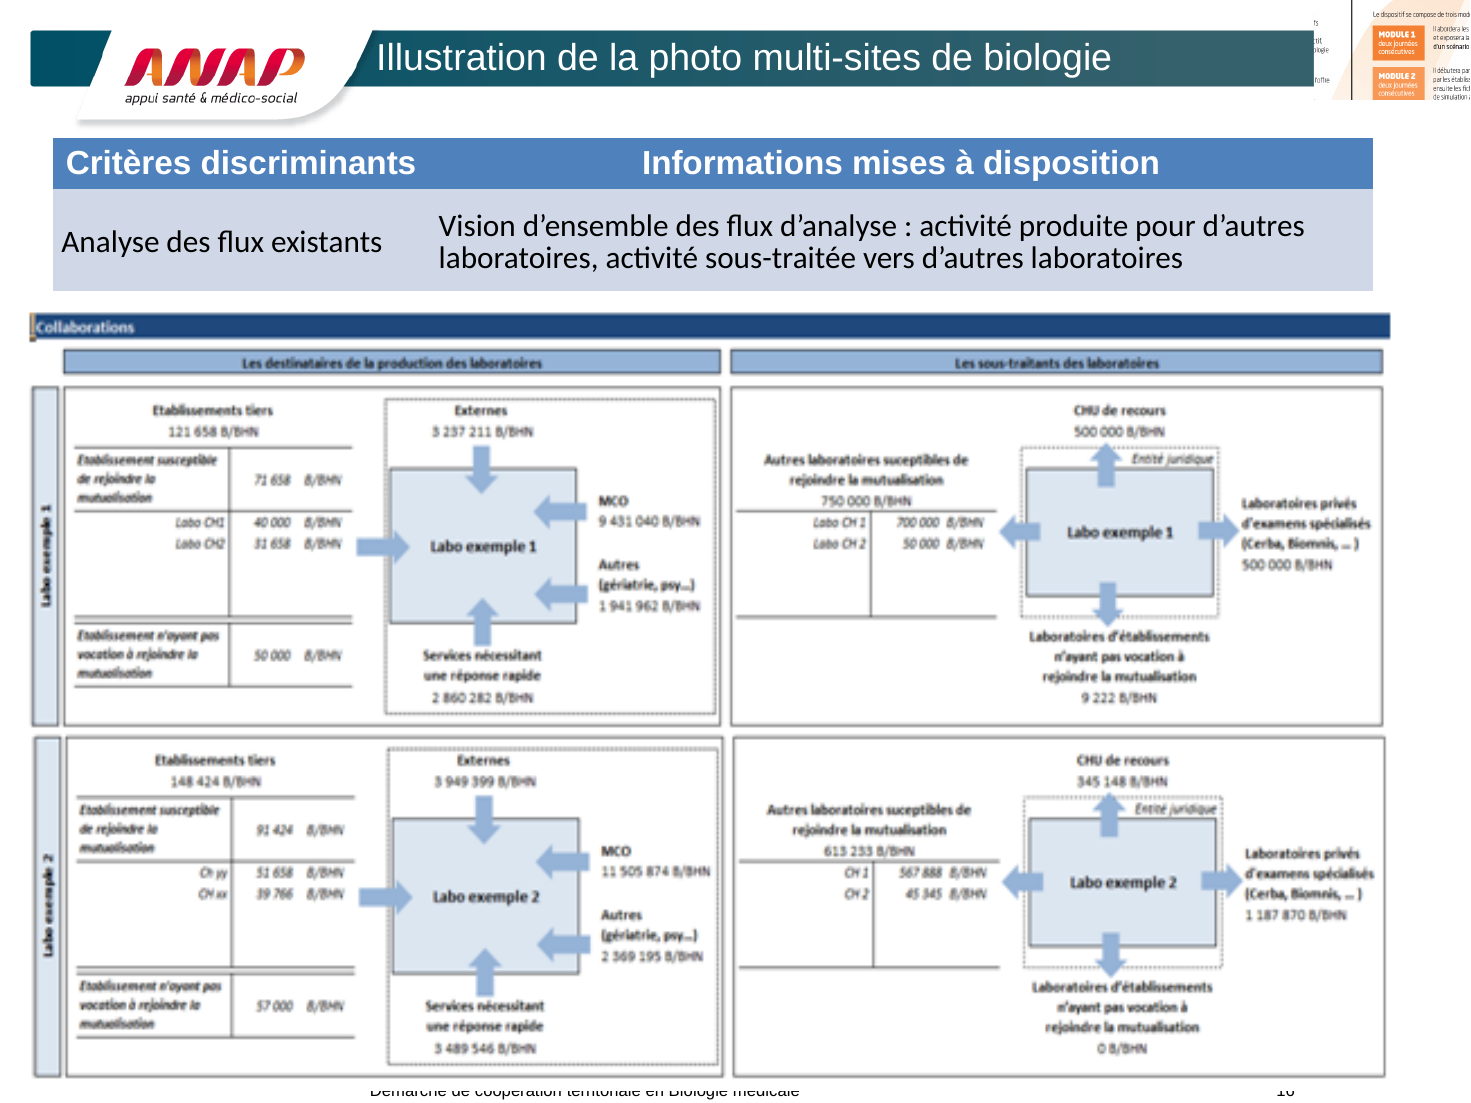

# Illustration de la photo multi-sites de biologie
| Critères discriminants | Informations mises à disposition |
| --- | --- |
| Analyse des flux existants | Vision d’ensemble des flux d’analyse : activité produite pour d’autres laboratoires, activité sous-traitée vers d’autres laboratoires |
Démarche de coopération territoriale en Biologie médicale